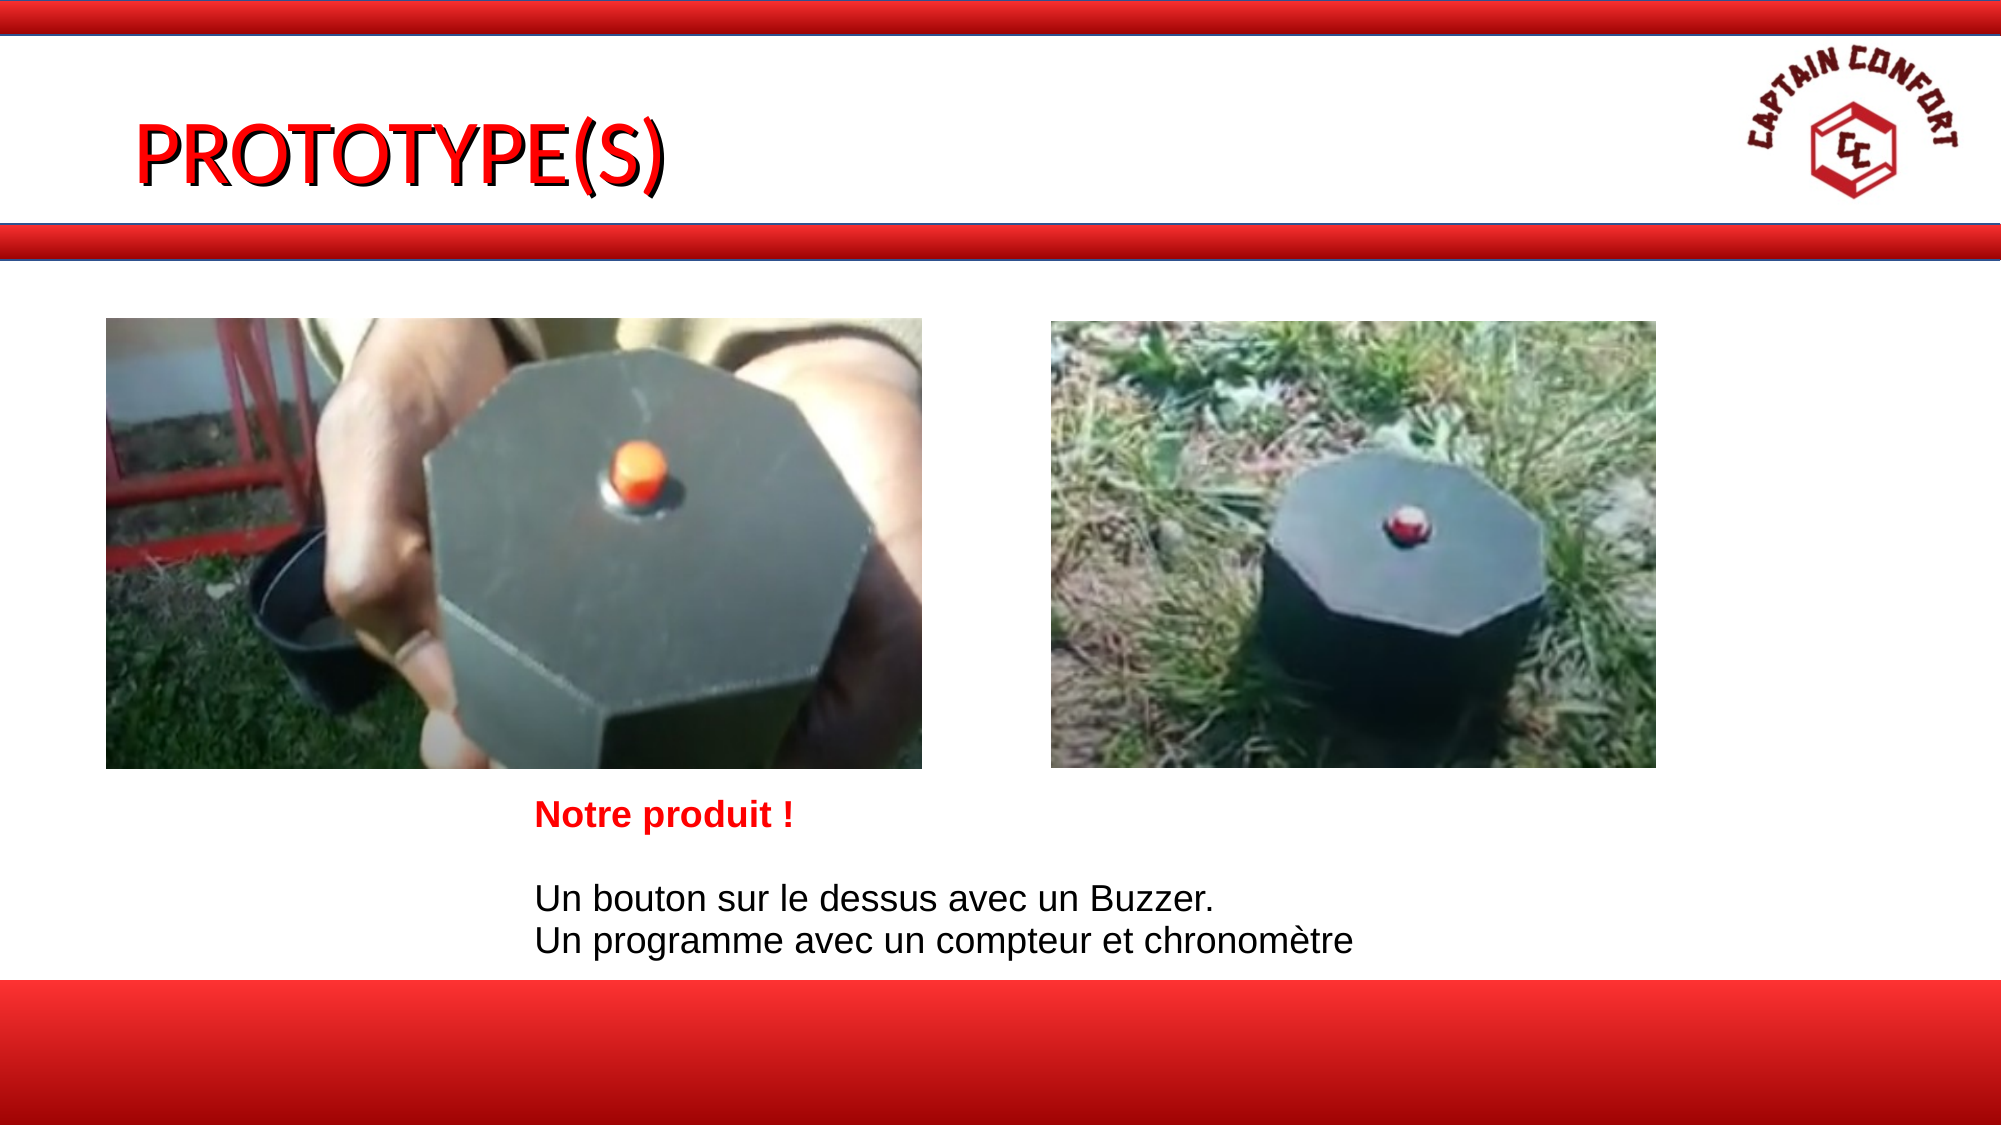

PROTOTYPE(S)
Notre produit !
Un bouton sur le dessus avec un Buzzer.
Un programme avec un compteur et chronomètre